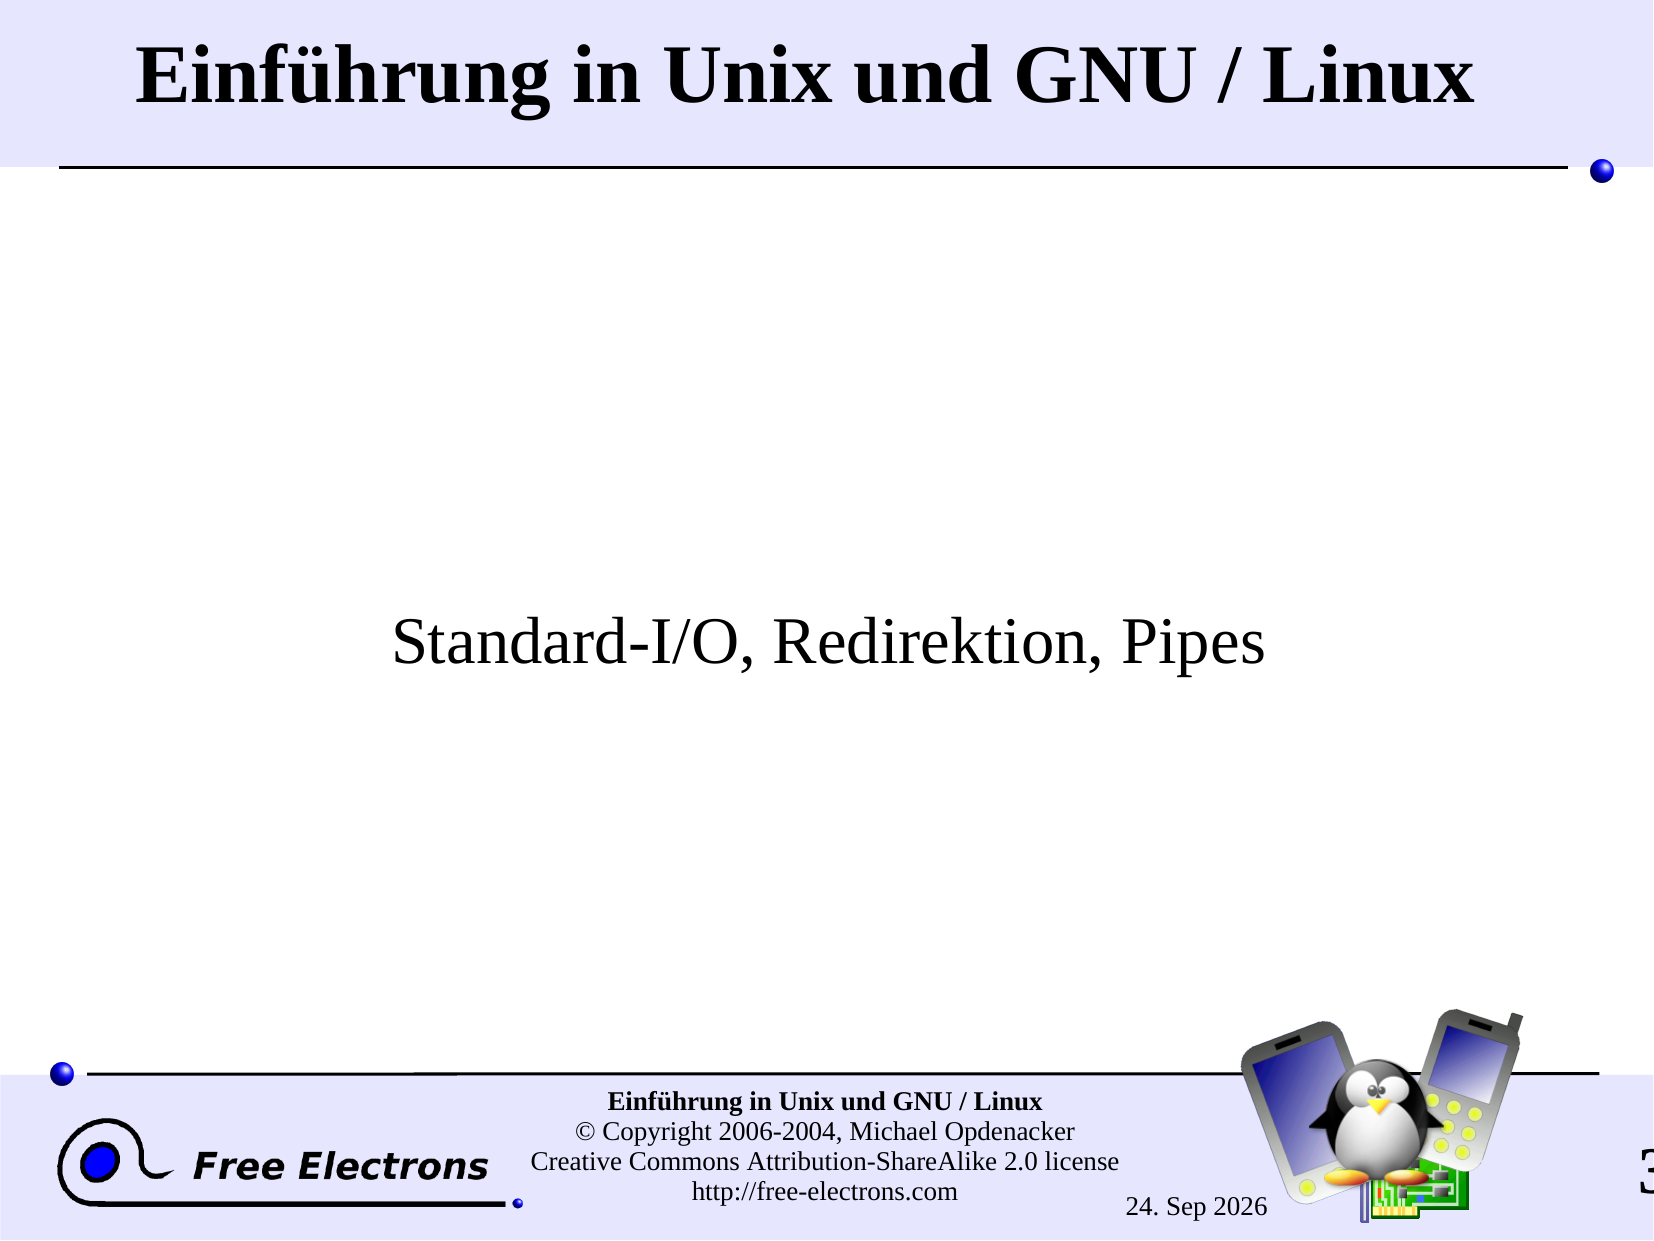

# Einführung in Unix und GNU / Linux
Standard-I/O, Redirektion, Pipes